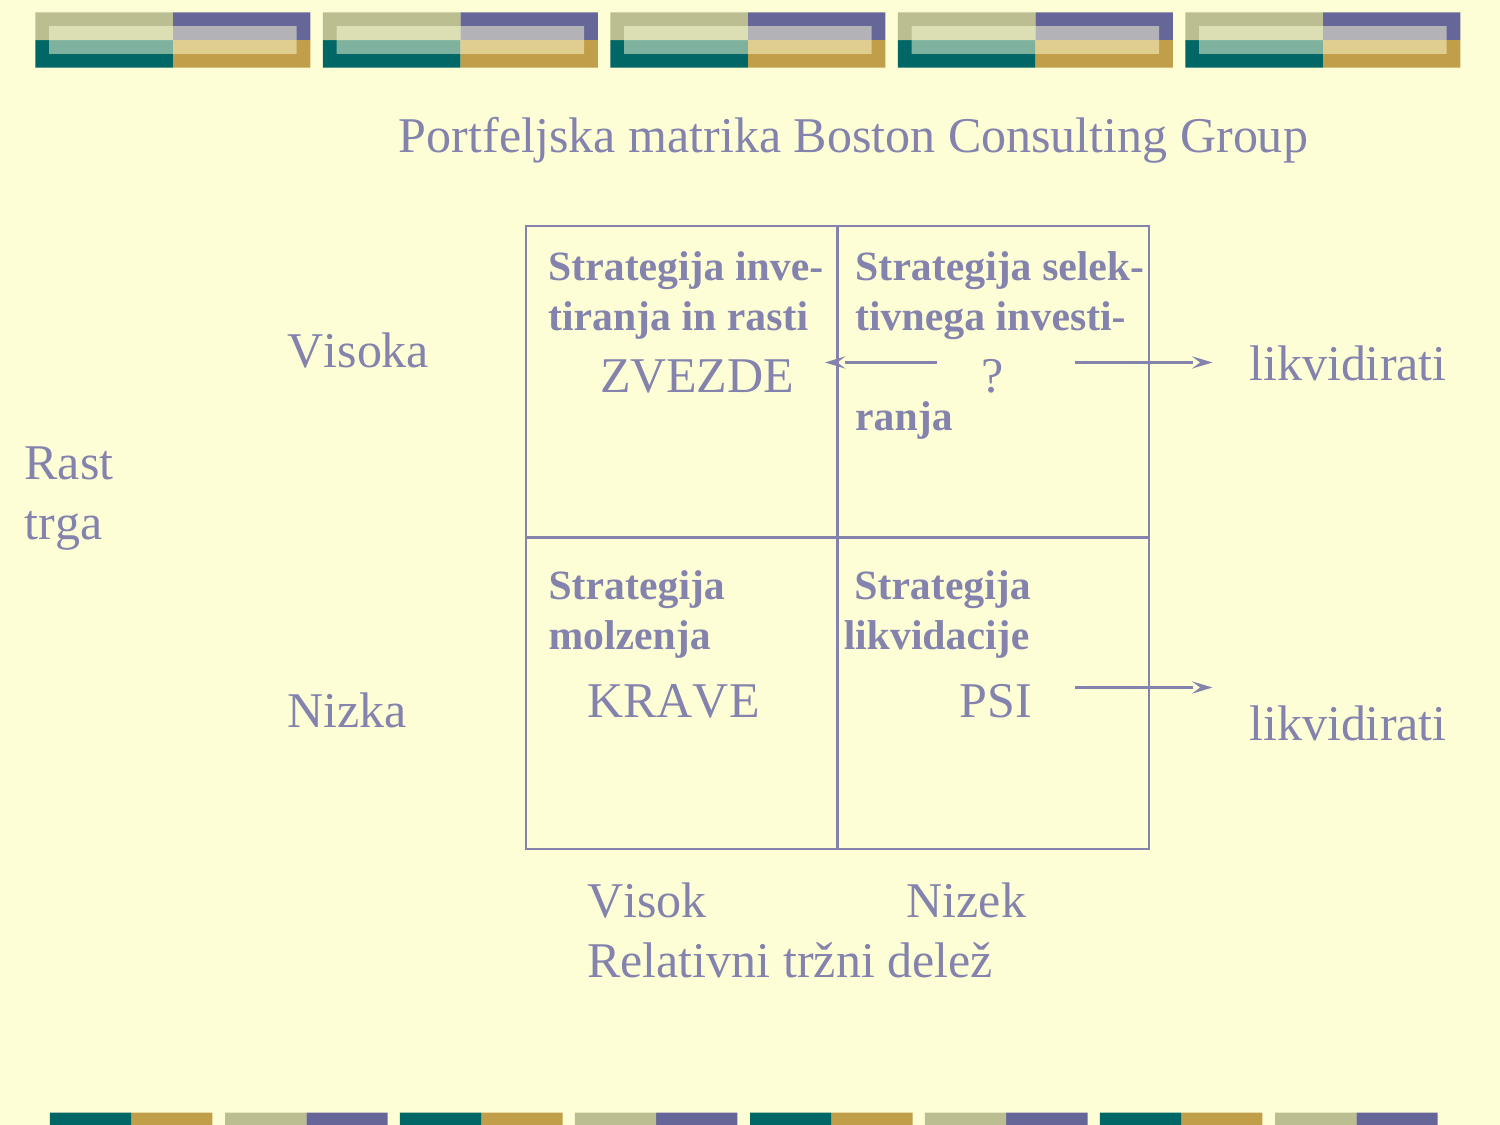

Portfeljska matrika Boston Consulting Group
Strategija inve-
tiranja in rasti
Strategija selek-
tivnega investi-
ranja
Visoka
Nizka
likvidirati
likvidirati
ZVEZDE ?
Rast
trga
Strategija
molzenja
 Strategija
likvidacije
KRAVE PSI
Visok Nizek
Relativni tržni delež